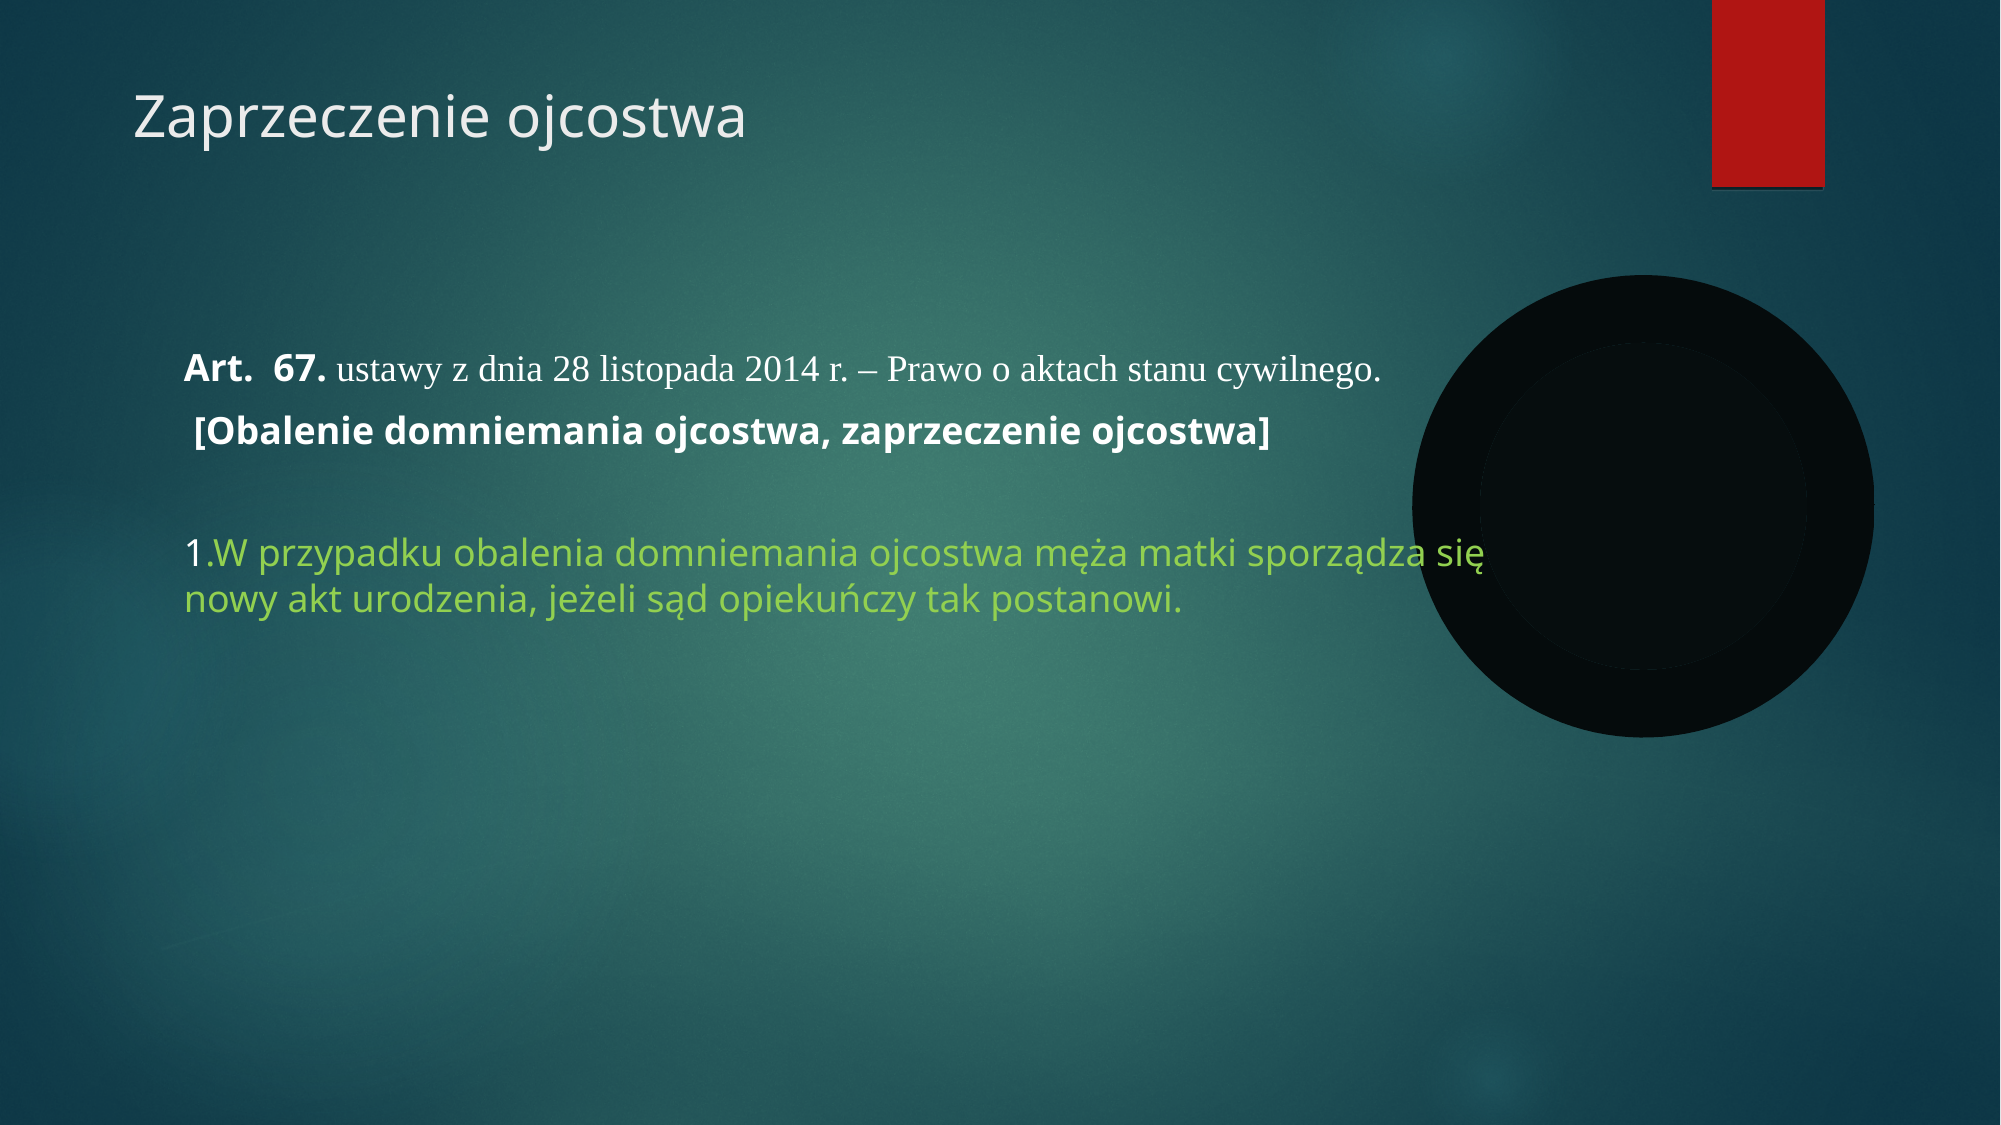

# Zaprzeczenie ojcostwa
Art.  67. ustawy z dnia 28 listopada 2014 r. – Prawo o aktach stanu cywilnego.
 [Obalenie domniemania ojcostwa, zaprzeczenie ojcostwa]
1.W przypadku obalenia domniemania ojcostwa męża matki sporządza się nowy akt urodzenia, jeżeli sąd opiekuńczy tak postanowi.